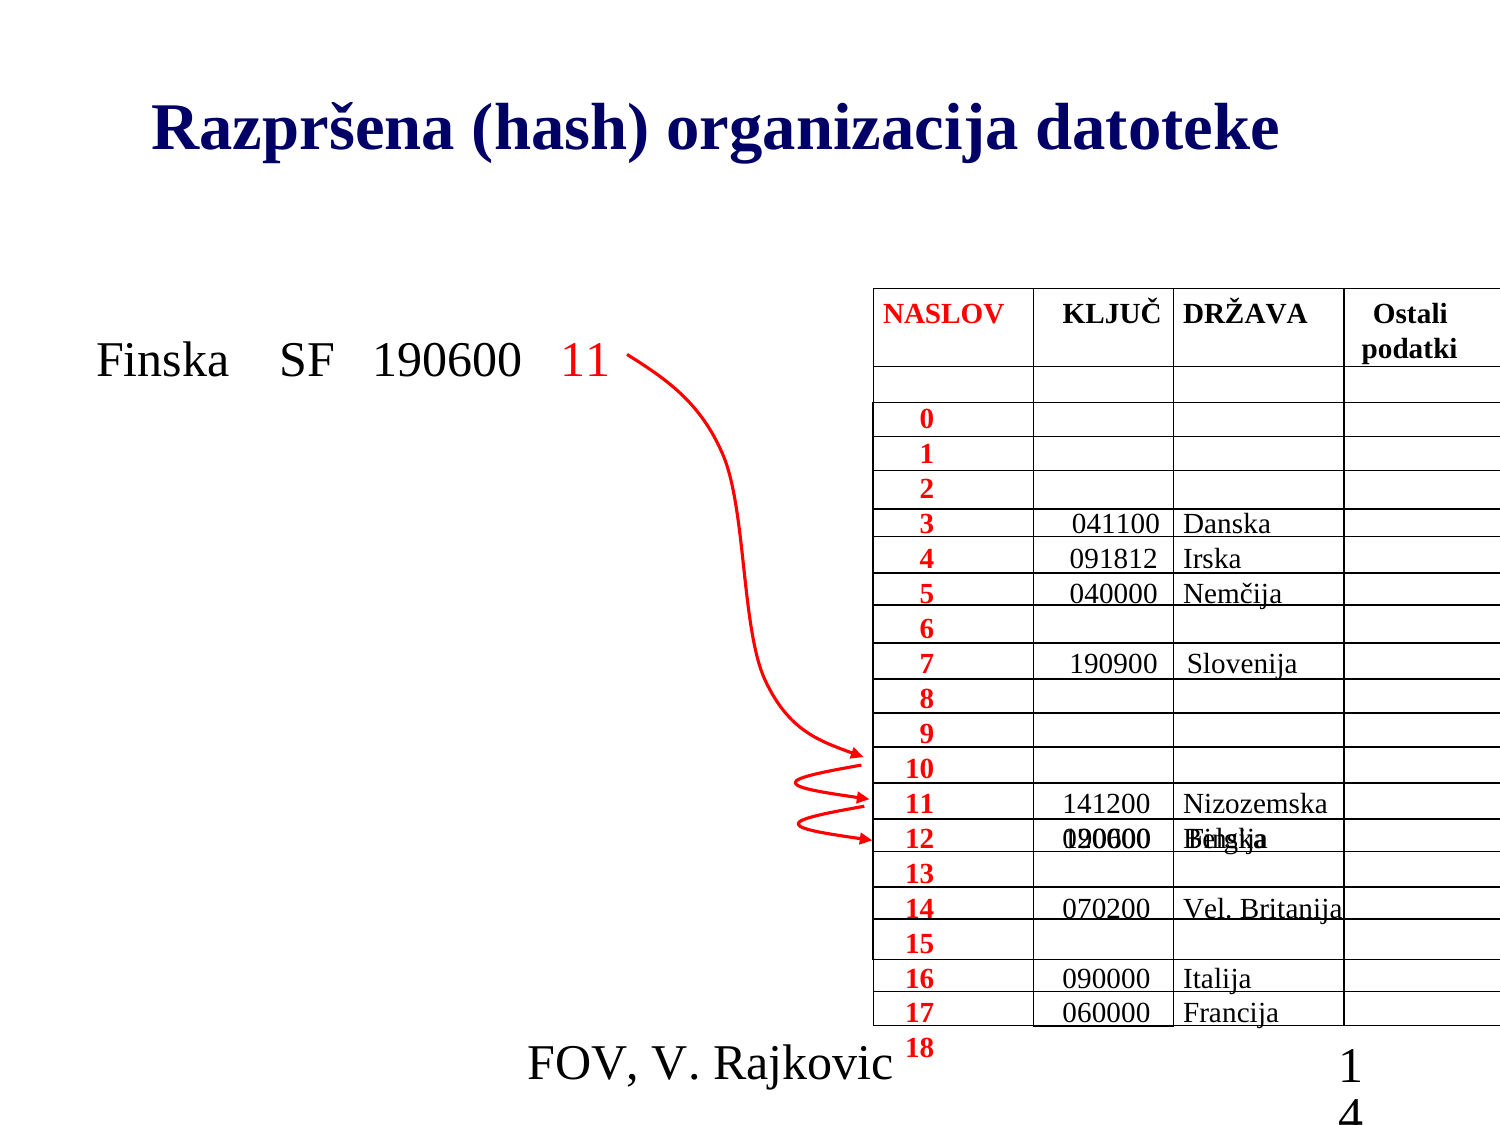

Razpršena (hash) organizacija datoteke
NASLOV KLJUČ	DRŽAVA Ostali
 podatki
 0
 1
 2
 3 041100	Danska
 4	 091812	Irska
 5	 040000	Nemčija
 6
 7	 190900 Slovenija
 8
 9
 10
 11	 141200	Nizozemska
 12	 020000	Belgija
 13
 14	 070200	Vel. Britanija
 15
 16	 090000	Italija
 17	 060000	Francija
 18
Finska SF 190600 11
190600 Finska
FOV, V. Rajkovic
14